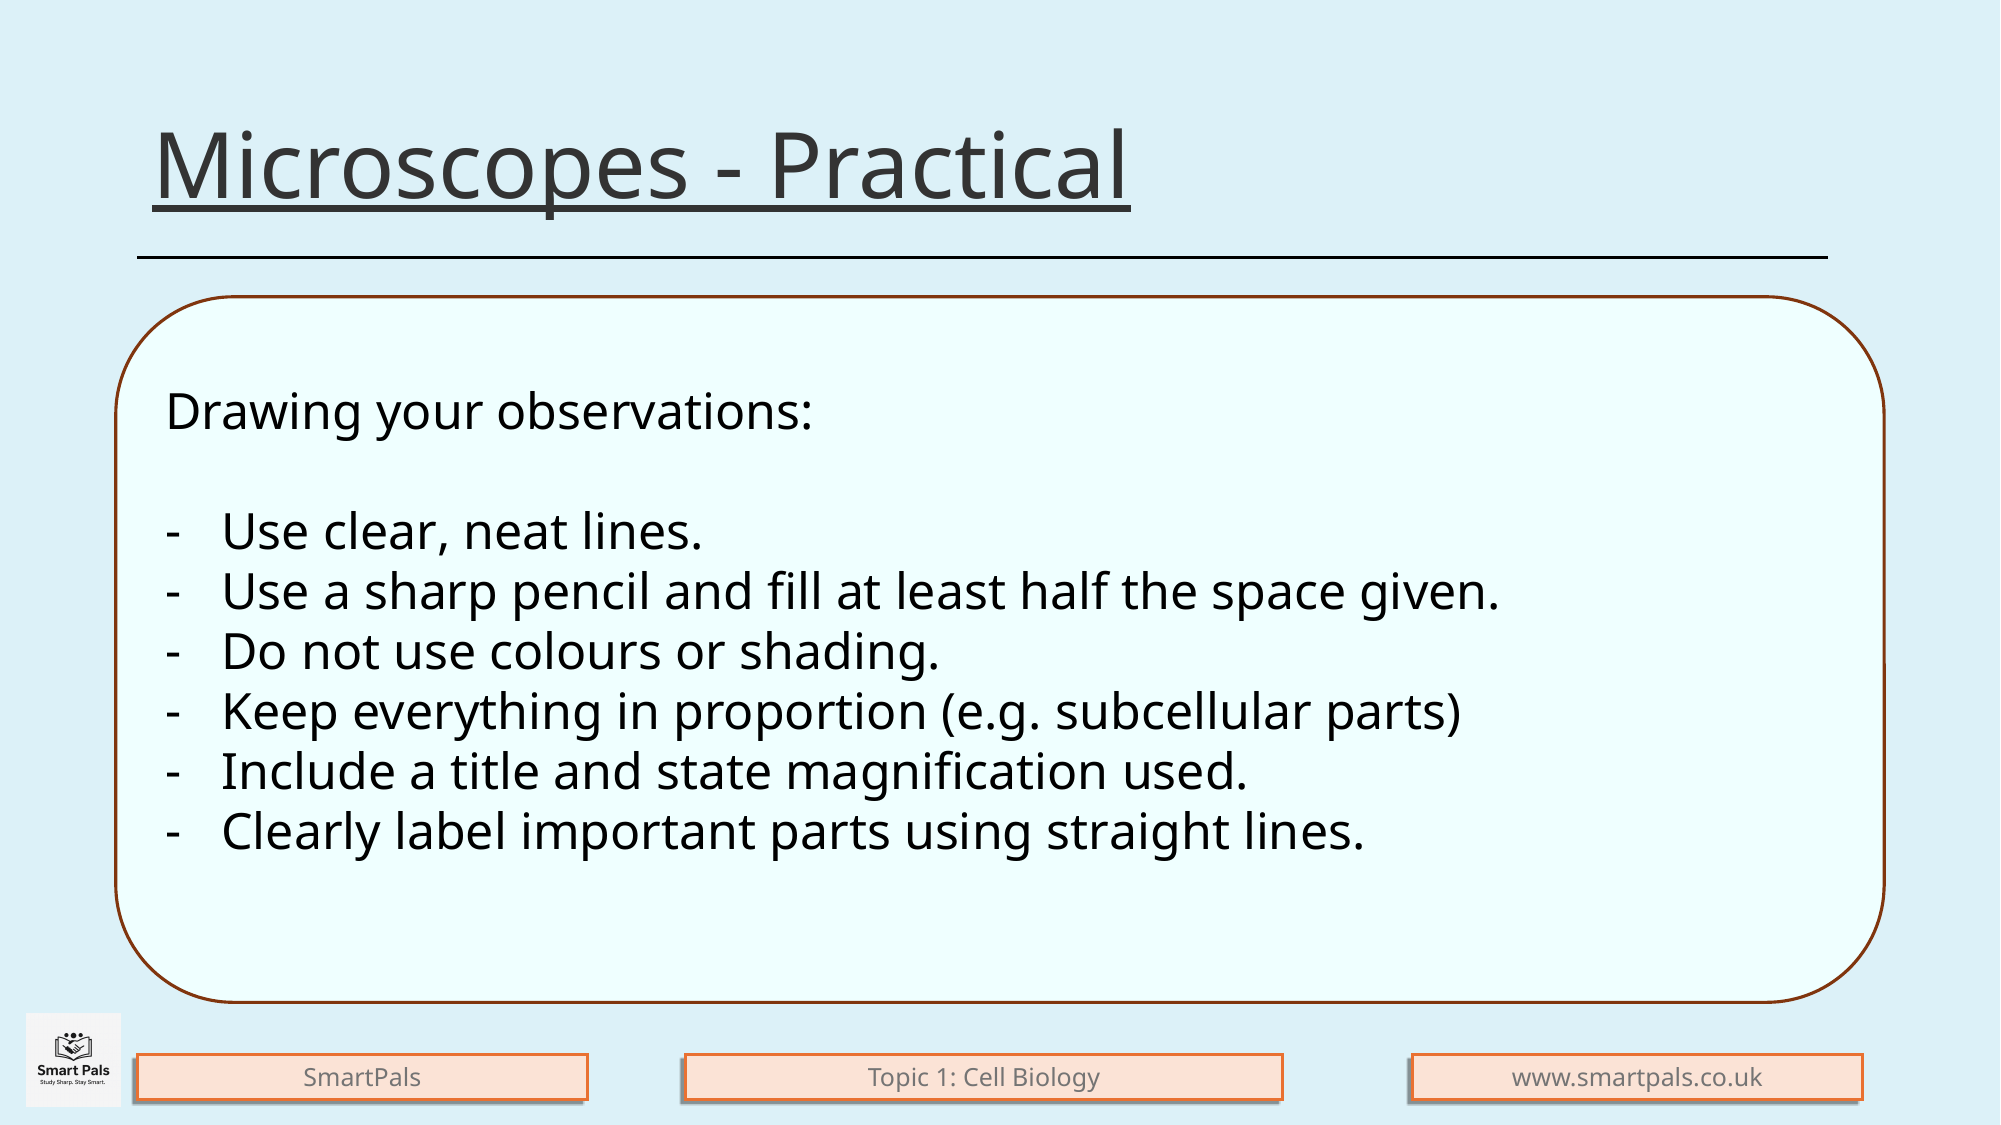

# Microscopes - Practical
Drawing your observations:
Use clear, neat lines.
Use a sharp pencil and fill at least half the space given.
Do not use colours or shading.
Keep everything in proportion (e.g. subcellular parts)
Include a title and state magnification used.
Clearly label important parts using straight lines.